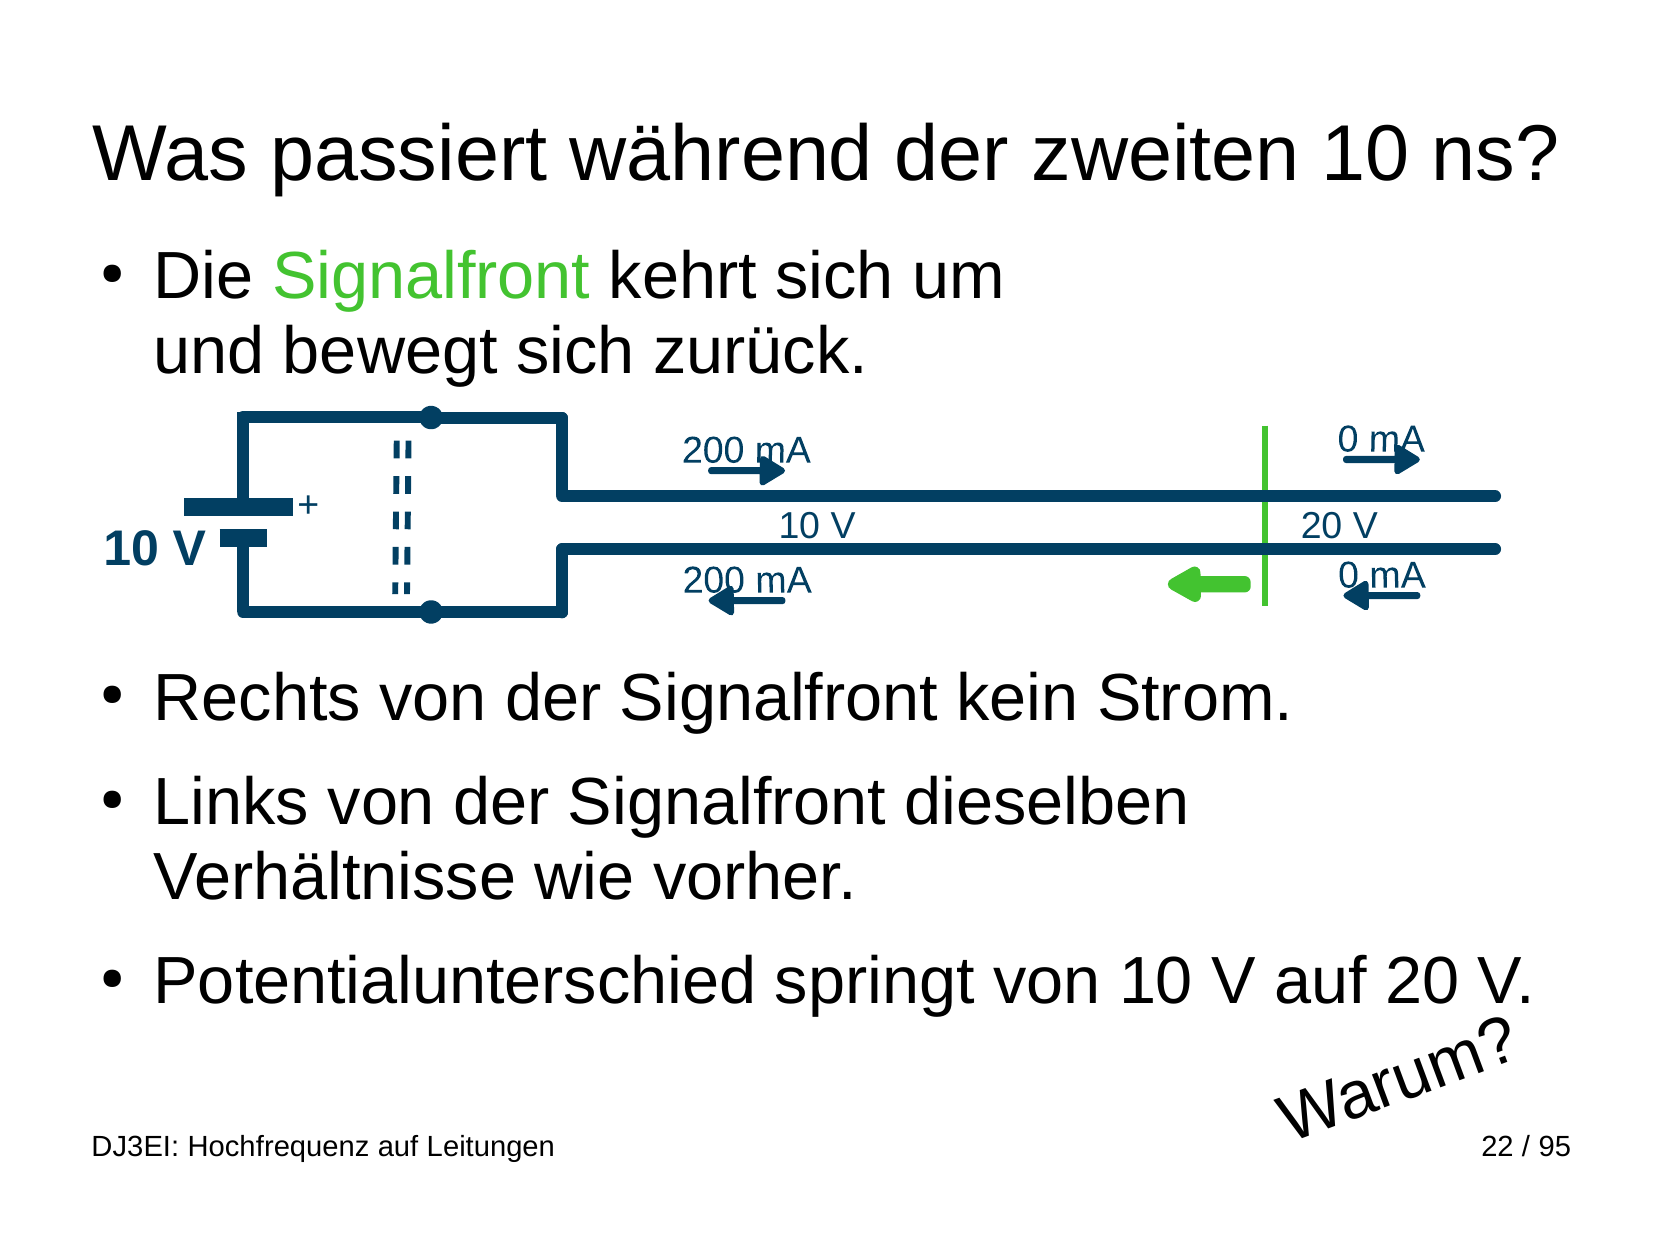

# Was passiert während der zweiten 10 ns?
Die Signalfront kehrt sich um
und bewegt sich zurück.
0 mA
200 mA
+
10 V
20 V
10 V
0 mA
200 mA
Rechts von der Signalfront kein Strom.
Links von der Signalfront dieselben Verhältnisse wie vorher.
Potentialunterschied springt von 10 V auf 20 V.
Warum?